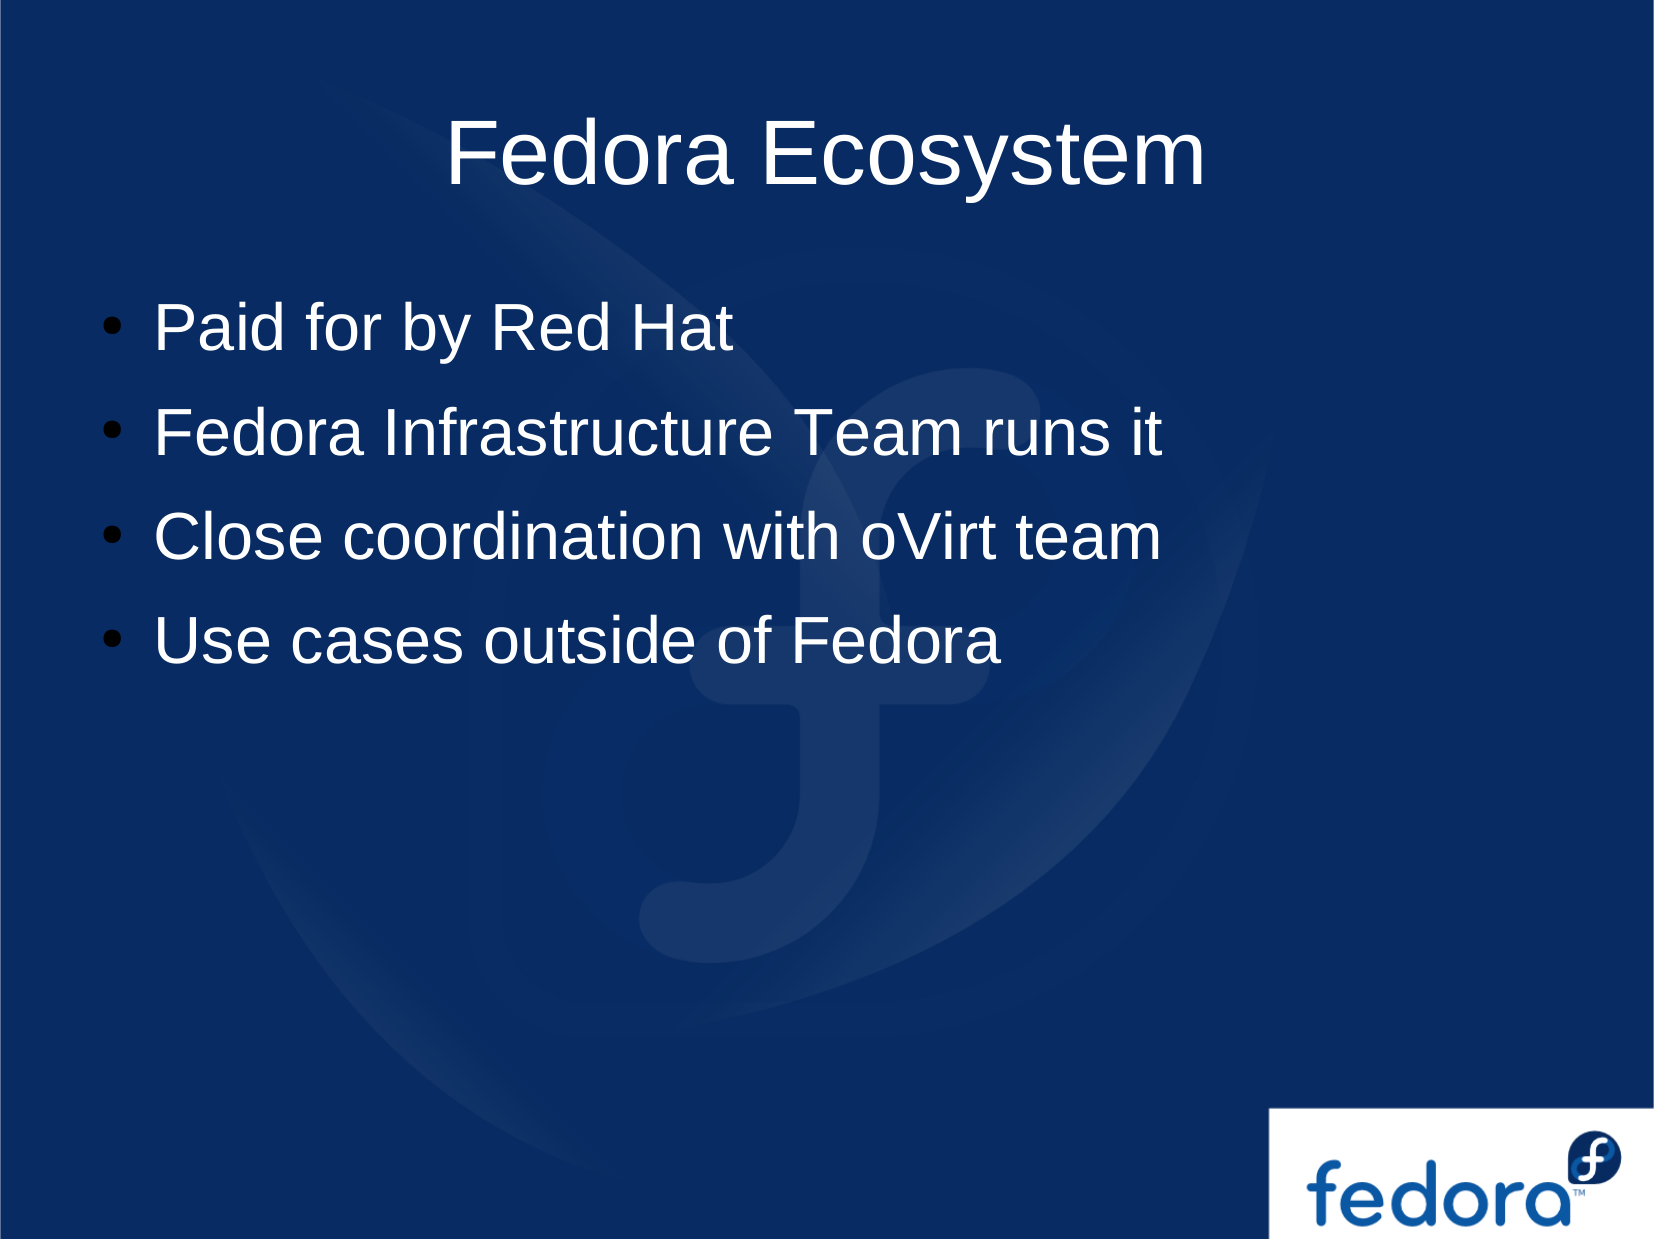

# Fedora Ecosystem
Paid for by Red Hat
Fedora Infrastructure Team runs it
Close coordination with oVirt team
Use cases outside of Fedora